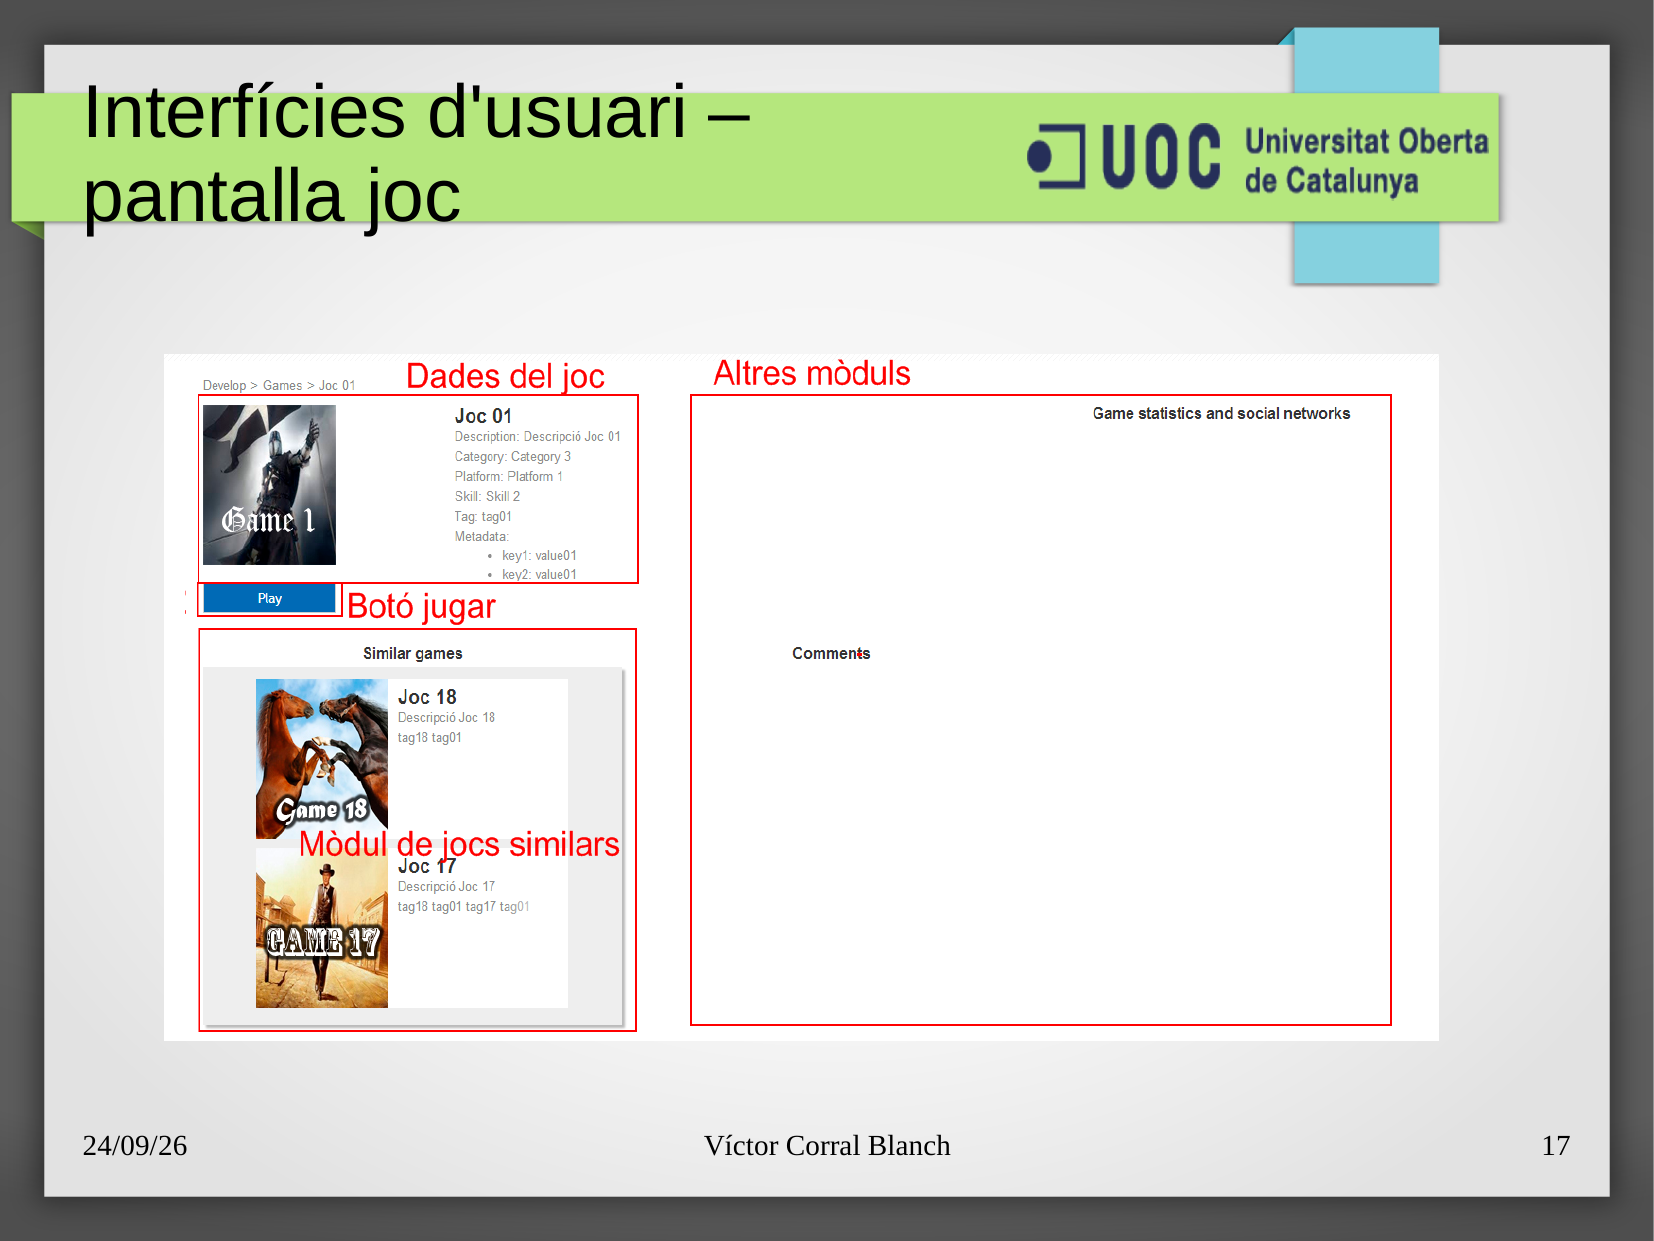

# Interfícies d'usuari – pantalla joc
Víctor Corral Blanch
17